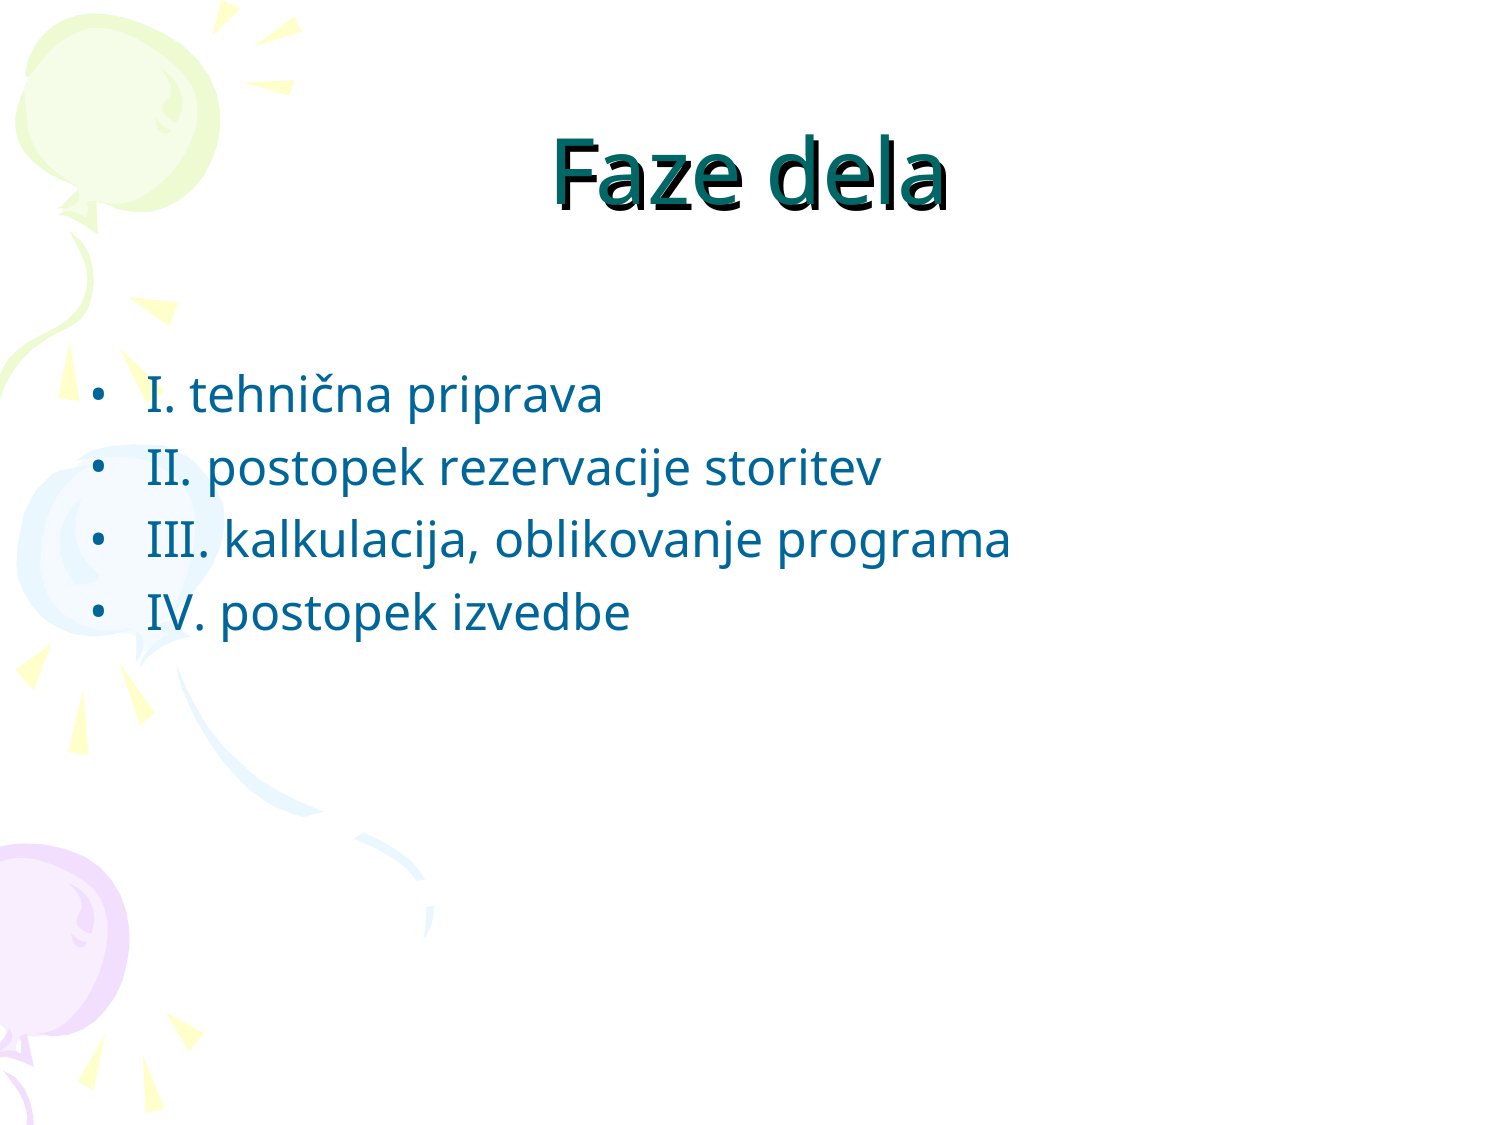

# Faze dela
I. tehnična priprava
II. postopek rezervacije storitev
III. kalkulacija, oblikovanje programa
IV. postopek izvedbe